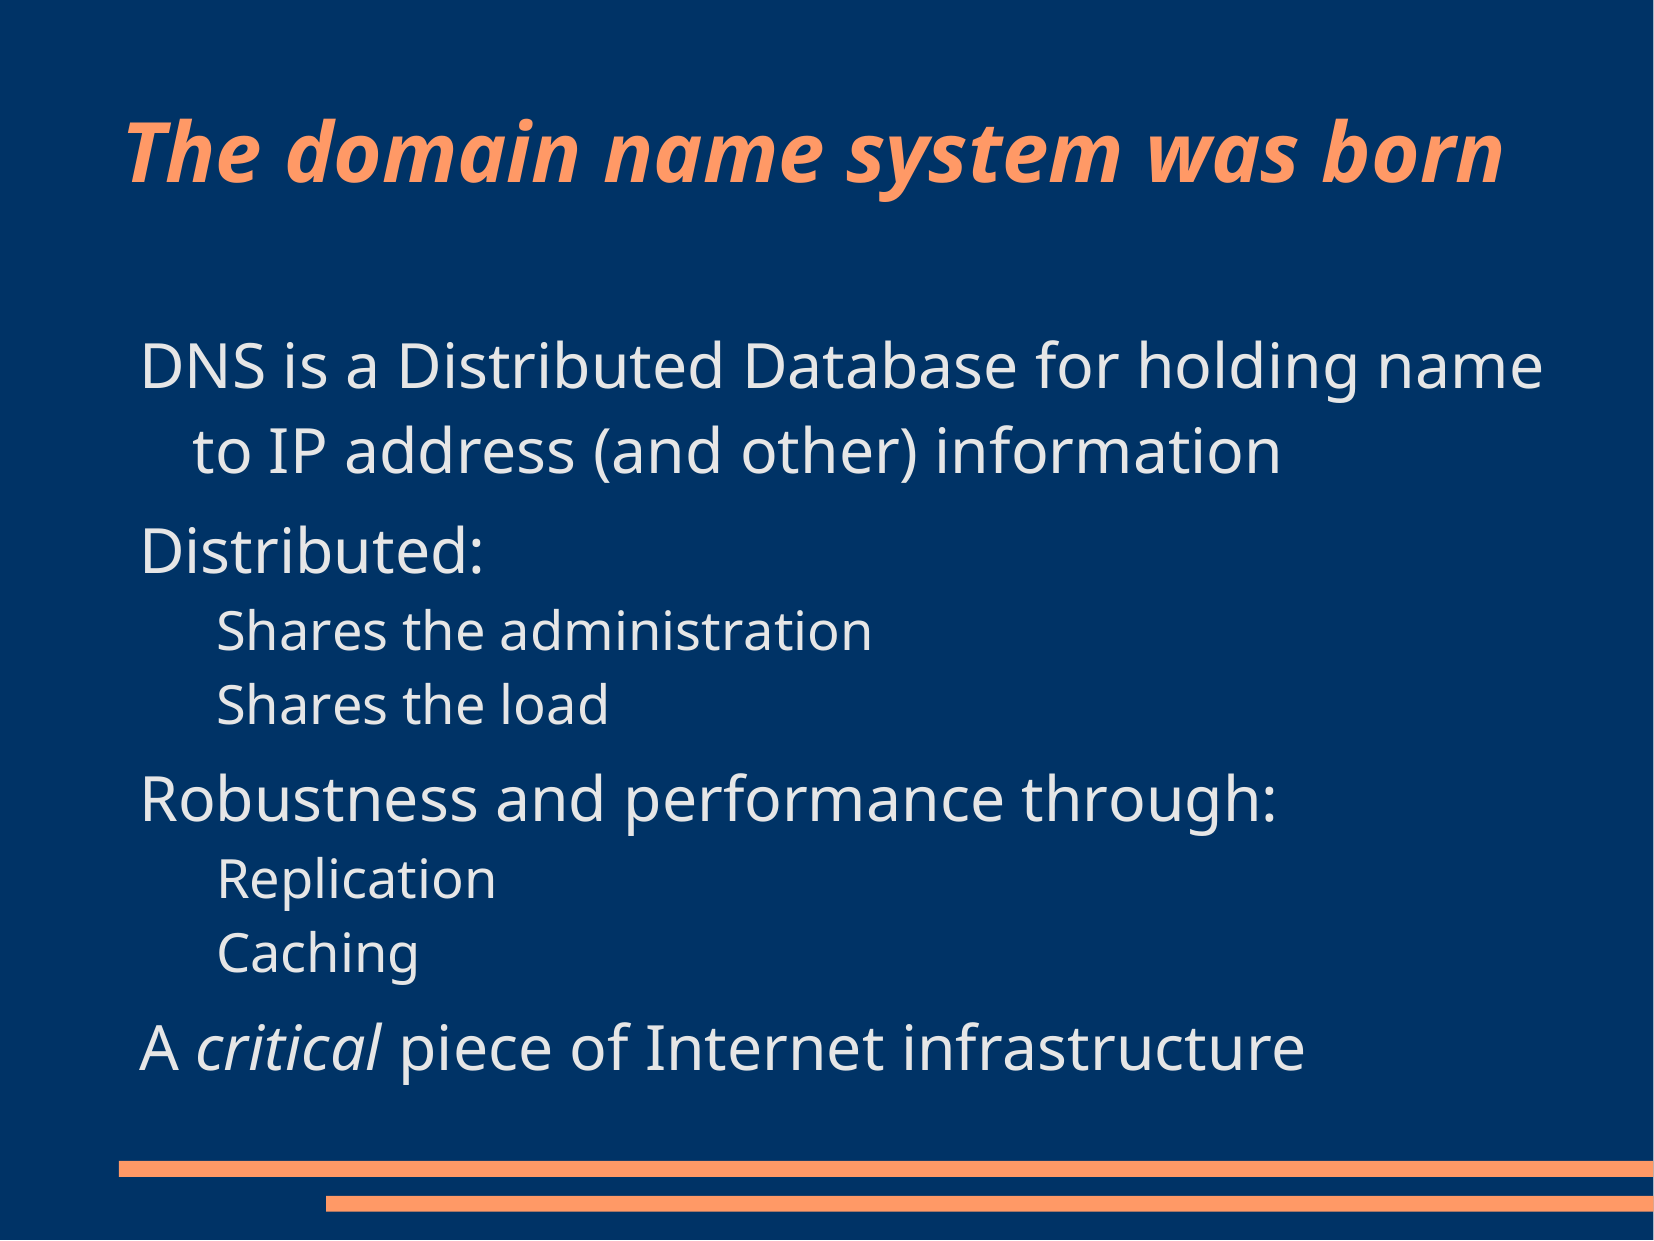

# The domain name system was born
DNS is a Distributed Database for holding name to IP address (and other) information
Distributed:
Shares the administration
Shares the load
Robustness and performance through:
Replication
Caching
A critical piece of Internet infrastructure